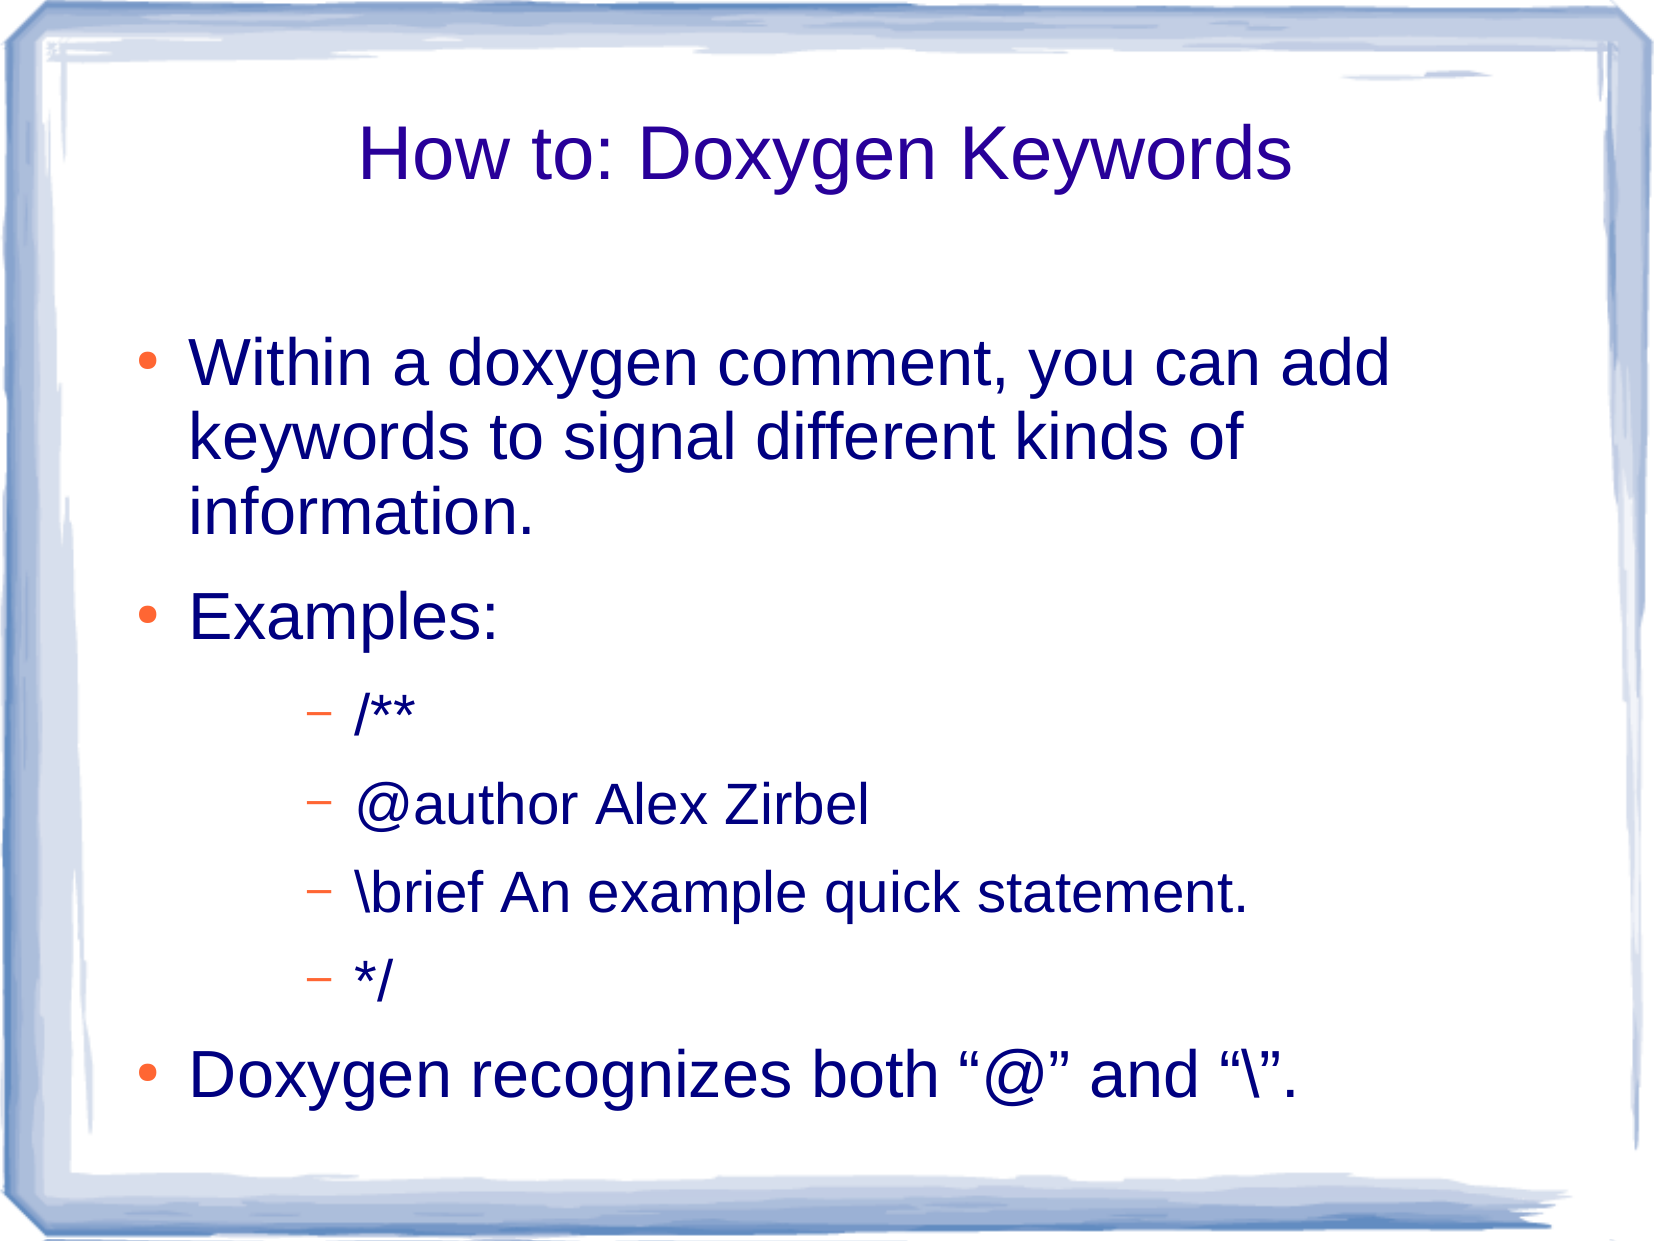

# How to: Doxygen Keywords
Within a doxygen comment, you can add keywords to signal different kinds of information.
Examples:
/**
@author Alex Zirbel
\brief An example quick statement.
*/
Doxygen recognizes both “@” and “\”.